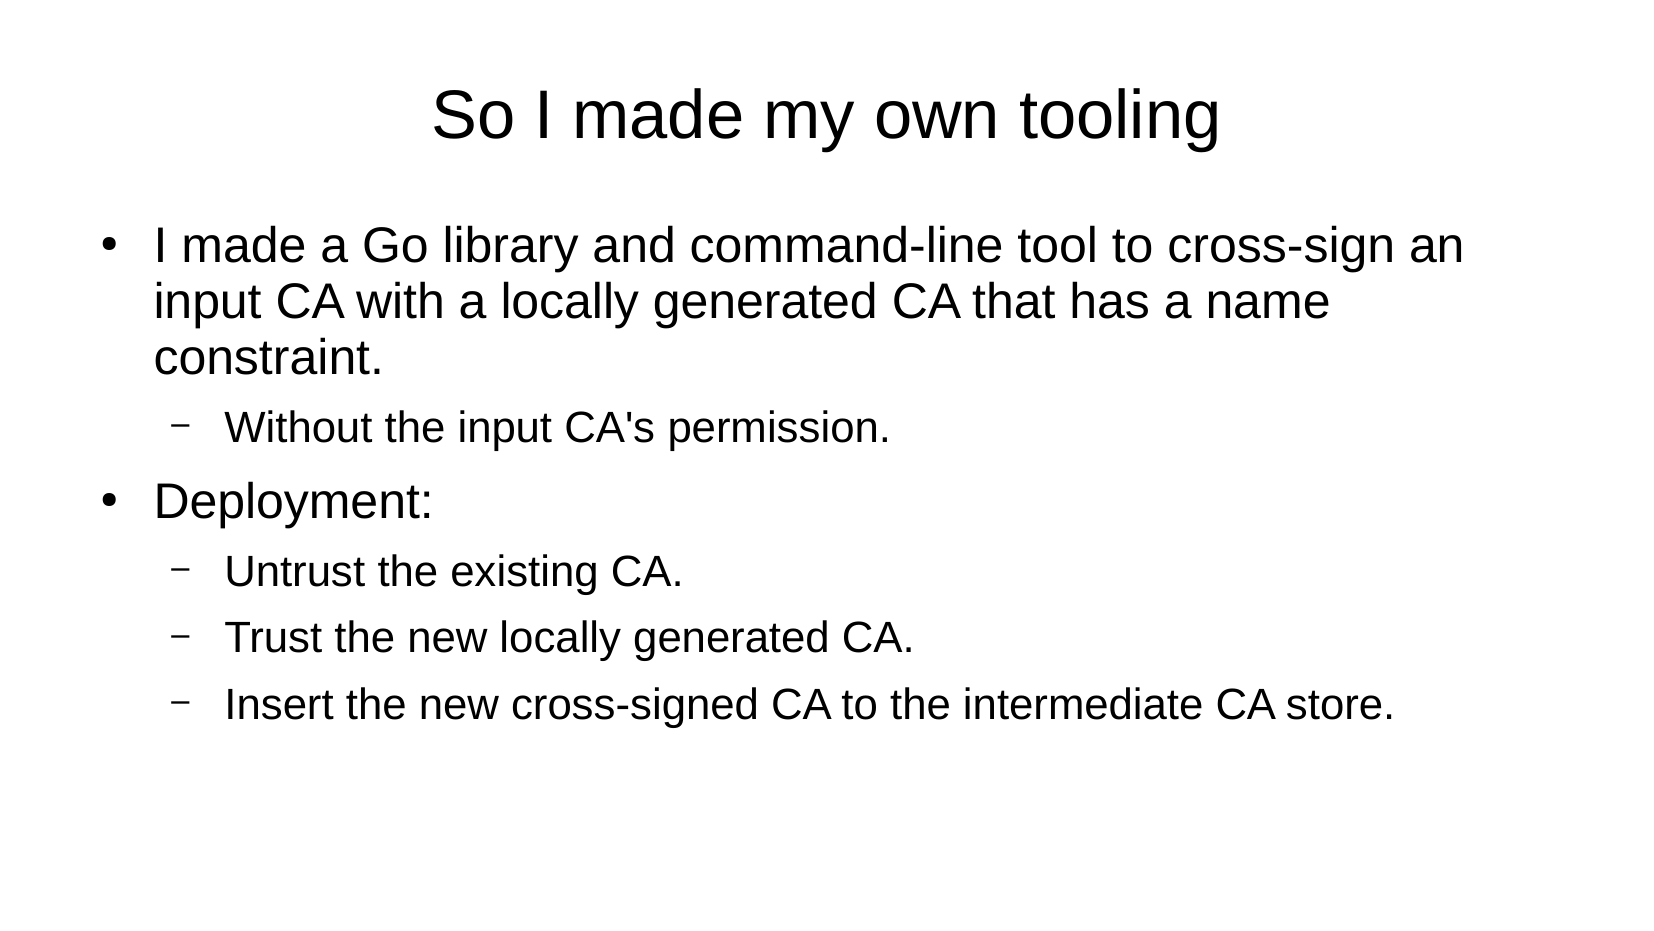

# So I made my own tooling
I made a Go library and command-line tool to cross-sign an input CA with a locally generated CA that has a name constraint.
Without the input CA's permission.
Deployment:
Untrust the existing CA.
Trust the new locally generated CA.
Insert the new cross-signed CA to the intermediate CA store.